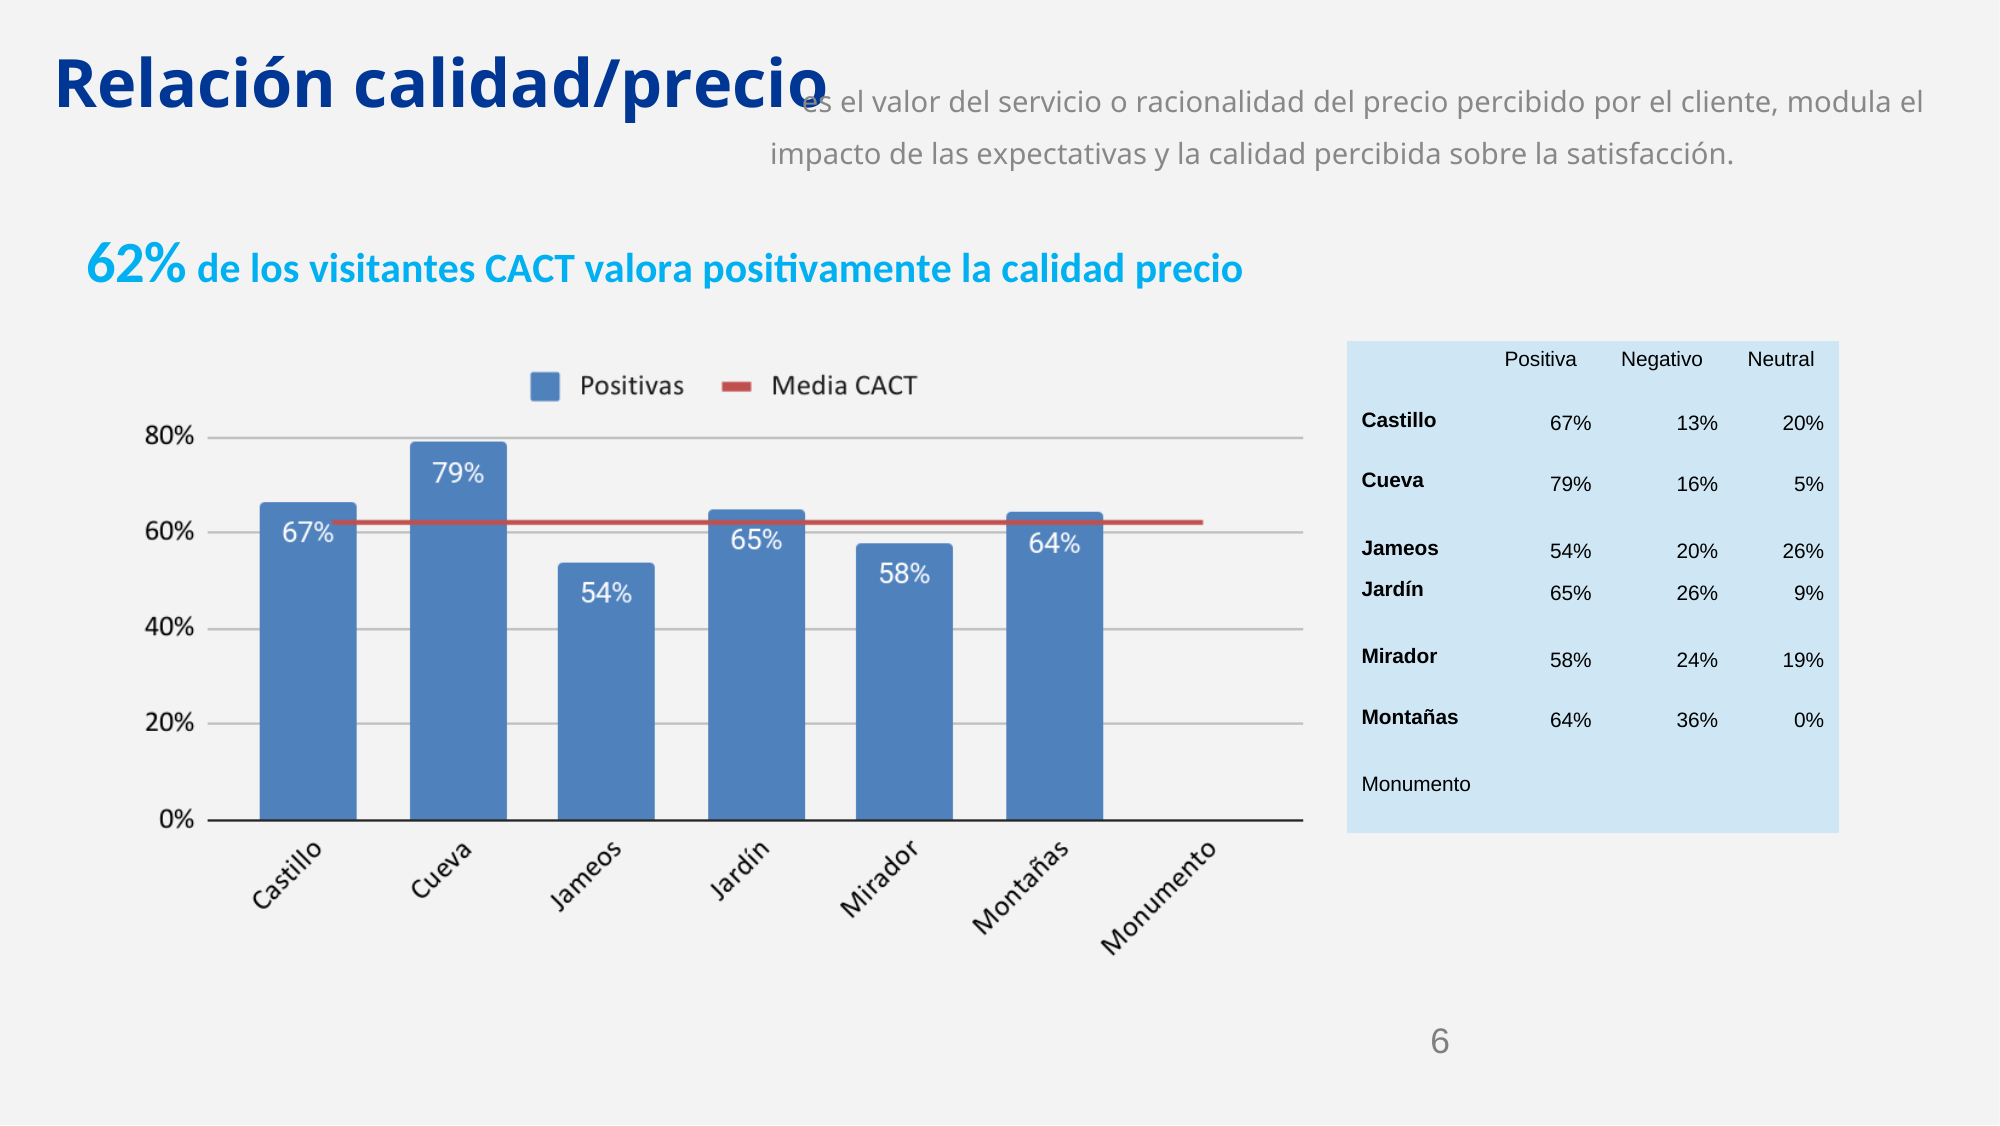

Relación calidad/precio
 es el valor del servicio o racionalidad del precio percibido por el cliente, modula el impacto de las expectativas y la calidad percibida sobre la satisfacción.
62% de los visitantes CACT valora positivamente la calidad precio
| | Positiva | Negativo | Neutral |
| --- | --- | --- | --- |
| Castillo | 67% | 13% | 20% |
| Cueva | 79% | 16% | 5% |
| Jameos | 54% | 20% | 26% |
| Jardín | 65% | 26% | 9% |
| Mirador | 58% | 24% | 19% |
| Montañas | 64% | 36% | 0% |
| Monumento | | | |